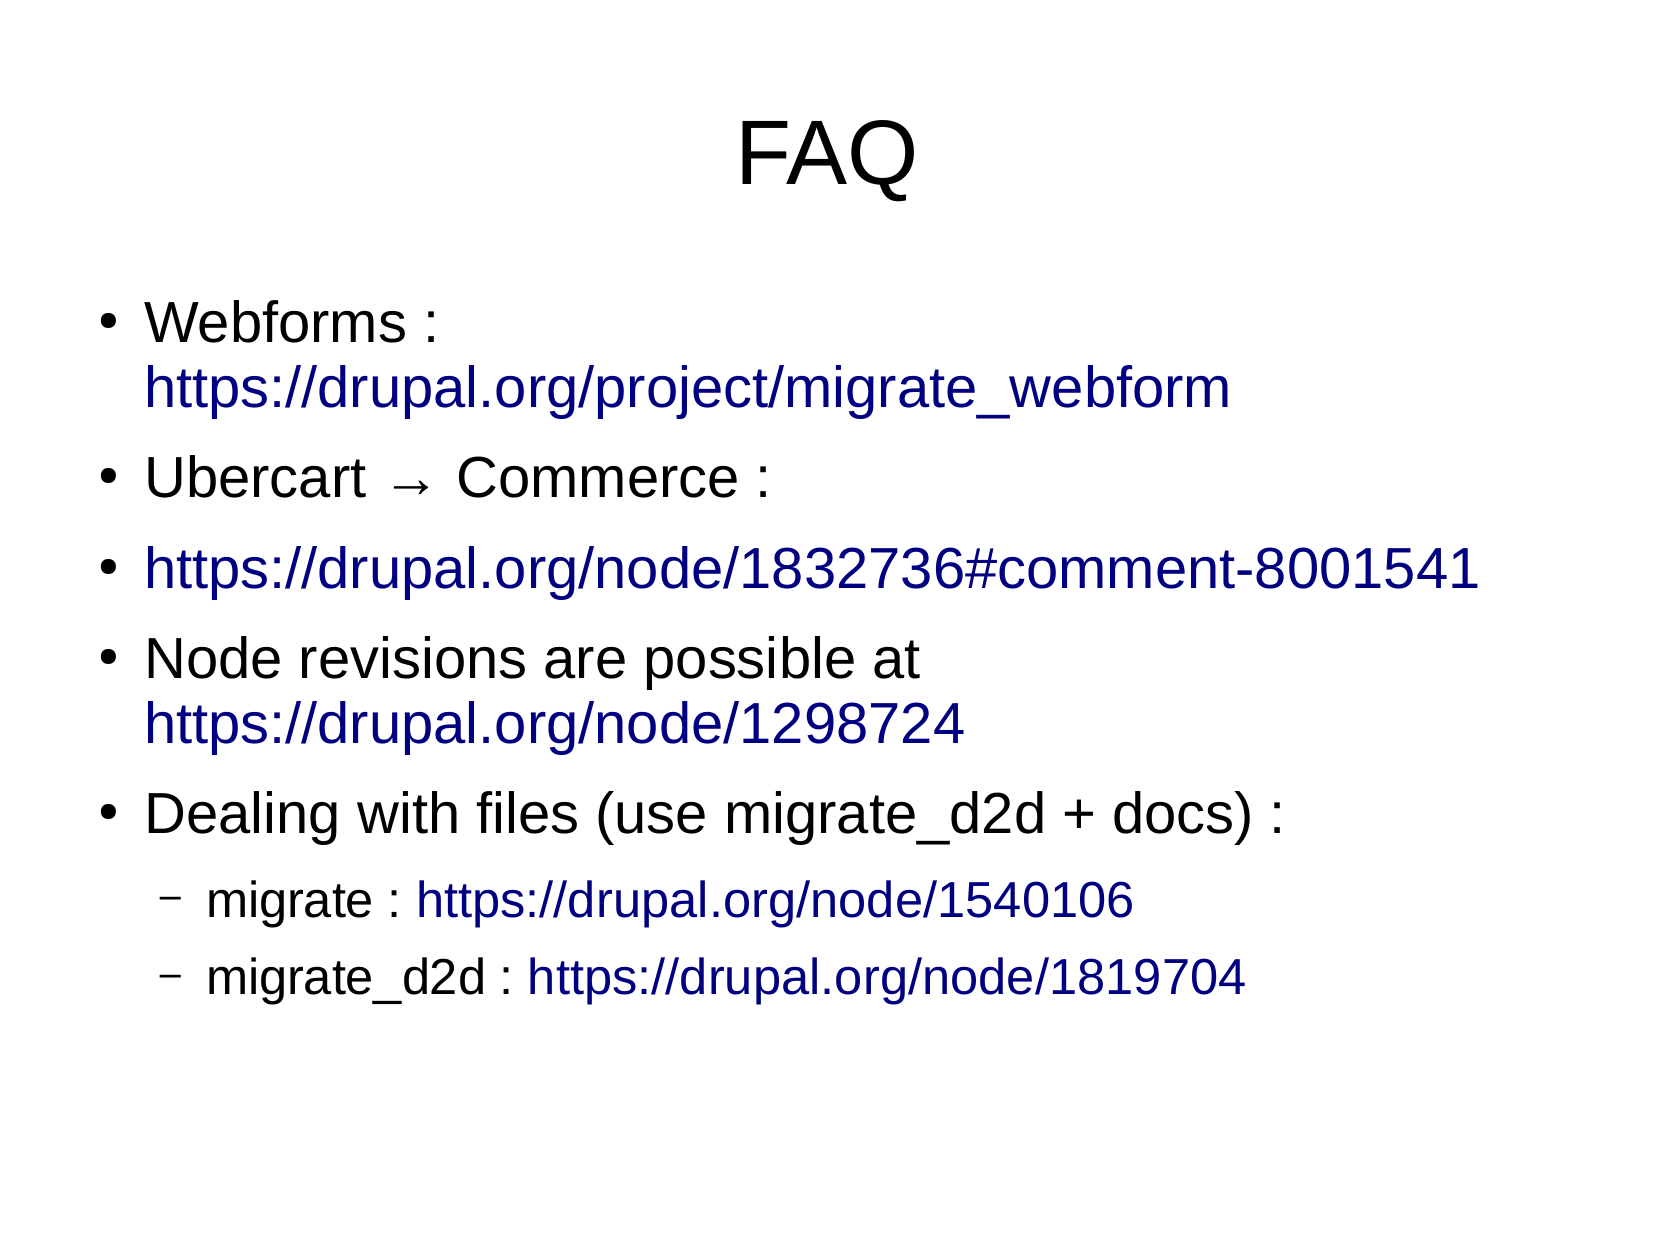

# FAQ
Webforms : https://drupal.org/project/migrate_webform
Ubercart → Commerce :
https://drupal.org/node/1832736#comment-8001541
Node revisions are possible at https://drupal.org/node/1298724
Dealing with files (use migrate_d2d + docs) :
migrate : https://drupal.org/node/1540106
migrate_d2d : https://drupal.org/node/1819704